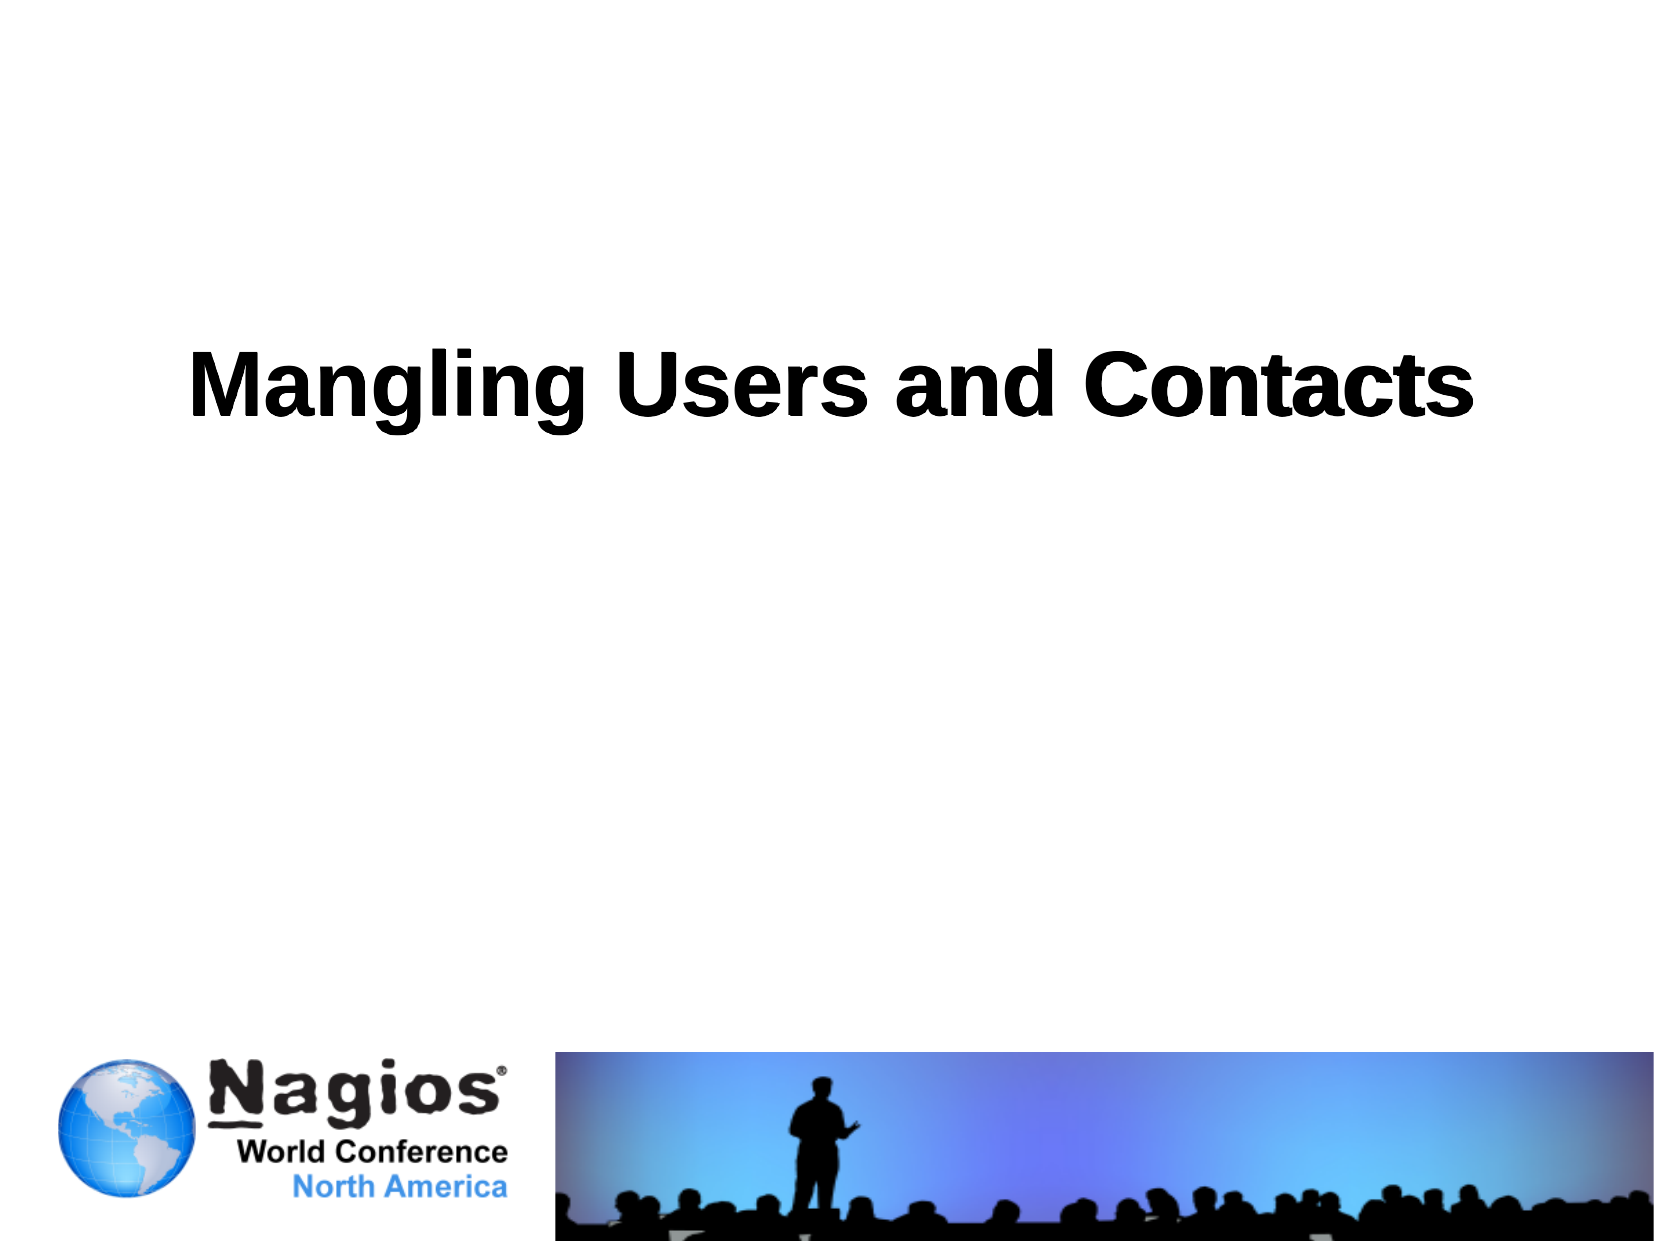

# Mangling Users and Contacts
2011
Nagios World Conference
32